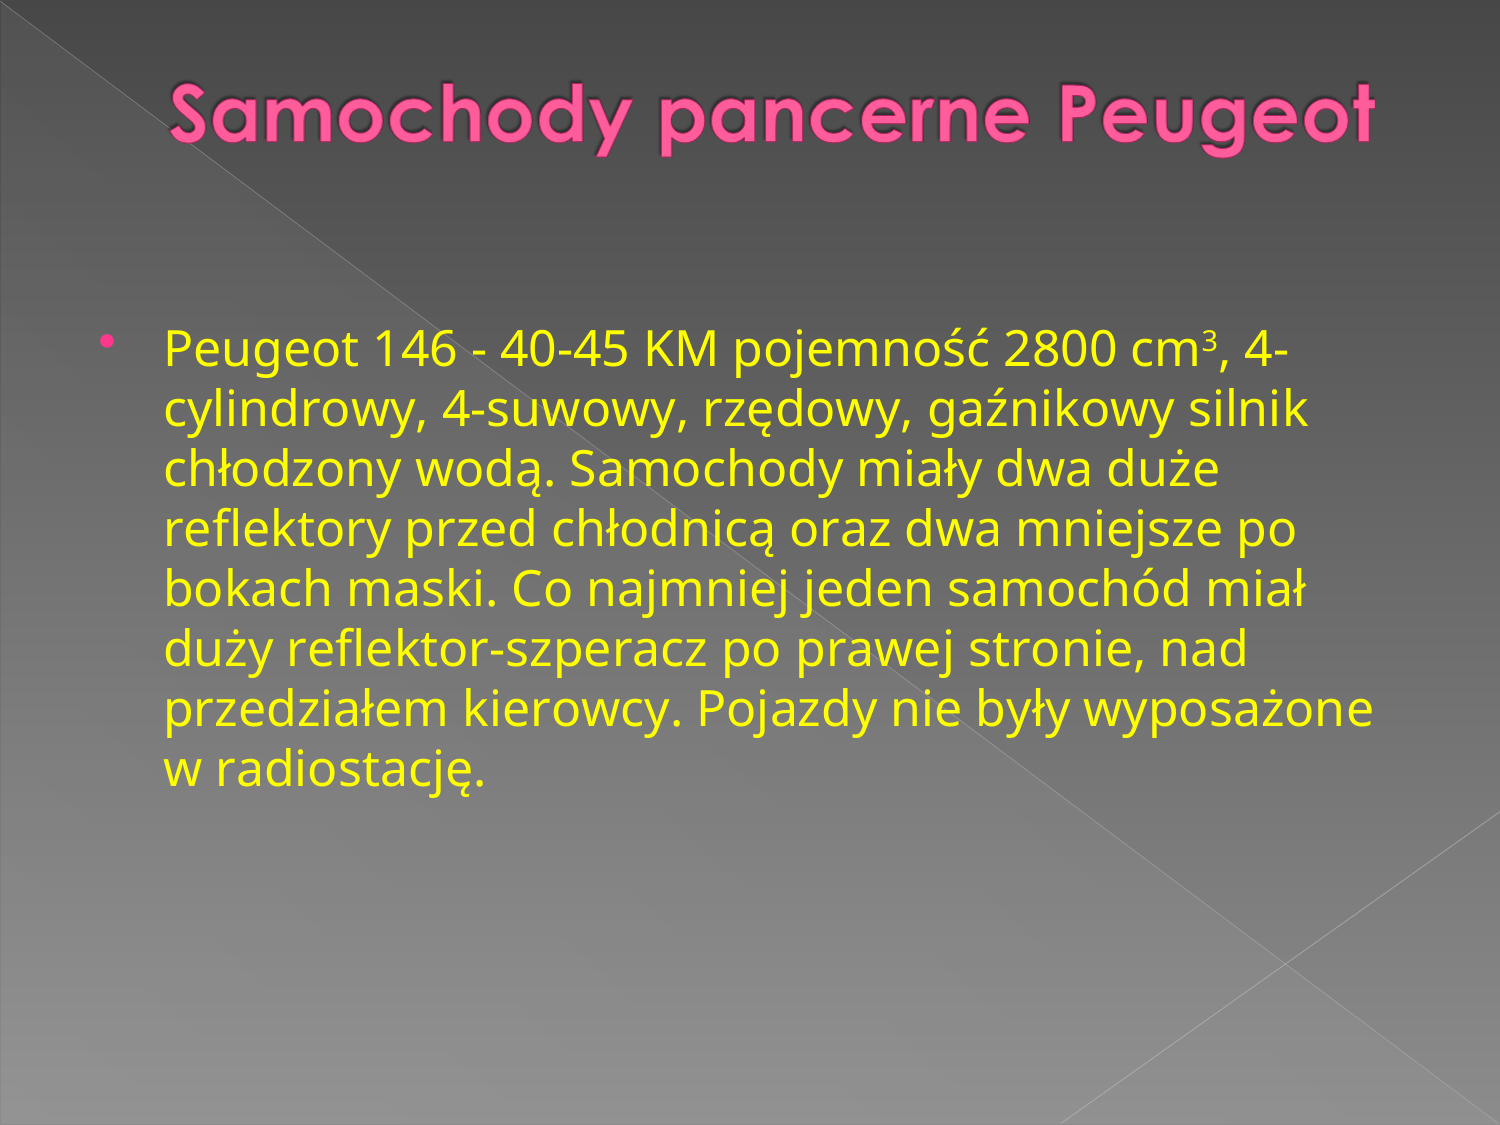

Peugeot 146 - 40-45 KM pojemność 2800 cm3, 4-cylindrowy, 4-suwowy, rzędowy, gaźnikowy silnik chłodzony wodą. Samochody miały dwa duże reflektory przed chłodnicą oraz dwa mniejsze po bokach maski. Co najmniej jeden samochód miał duży reflektor-szperacz po prawej stronie, nad przedziałem kierowcy. Pojazdy nie były wyposażone w radiostację.